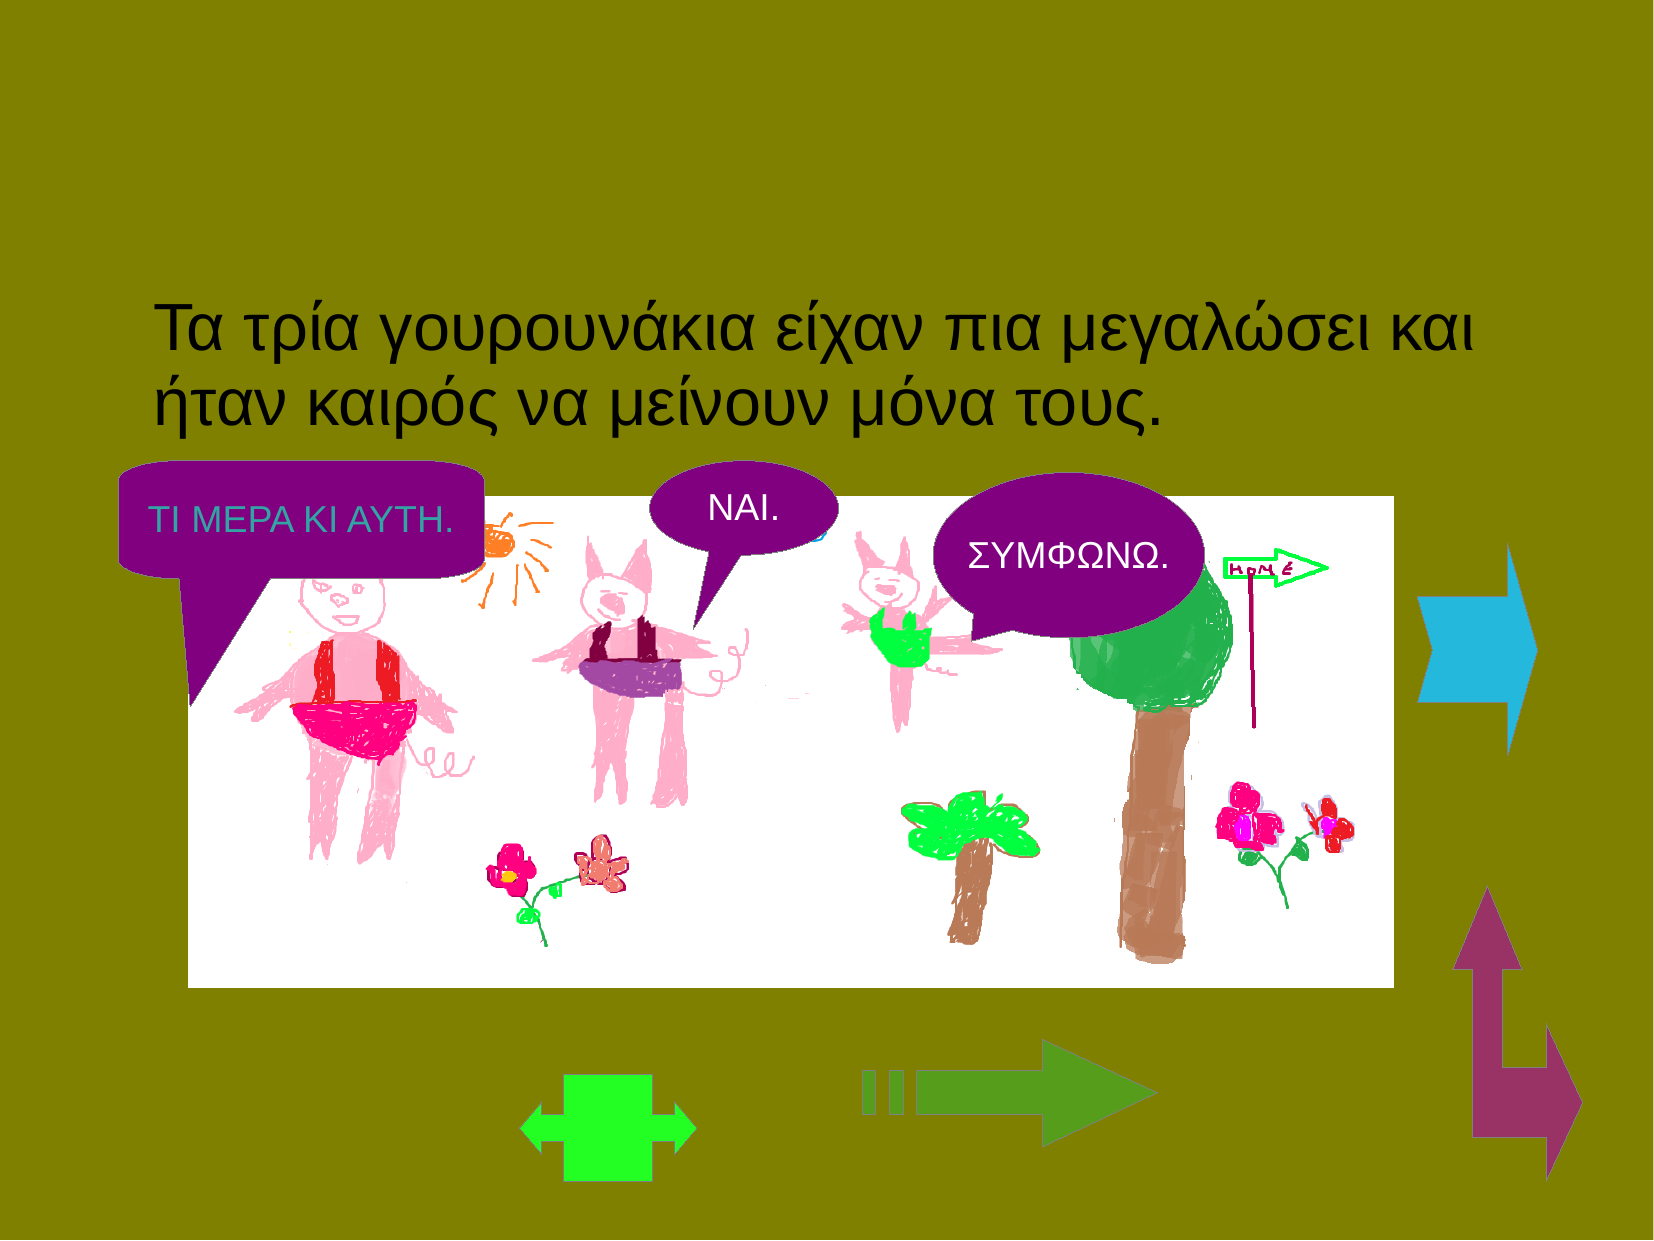

#
Τα τρία γουρουνάκια είχαν πια μεγαλώσει και ήταν καιρός να μείνουν μόνα τους.
ΤΙ ΜΕΡΑ ΚΙ ΑΥΤΗ.
ΝΑΙ.
ΣΥΜΦΩΝΩ.